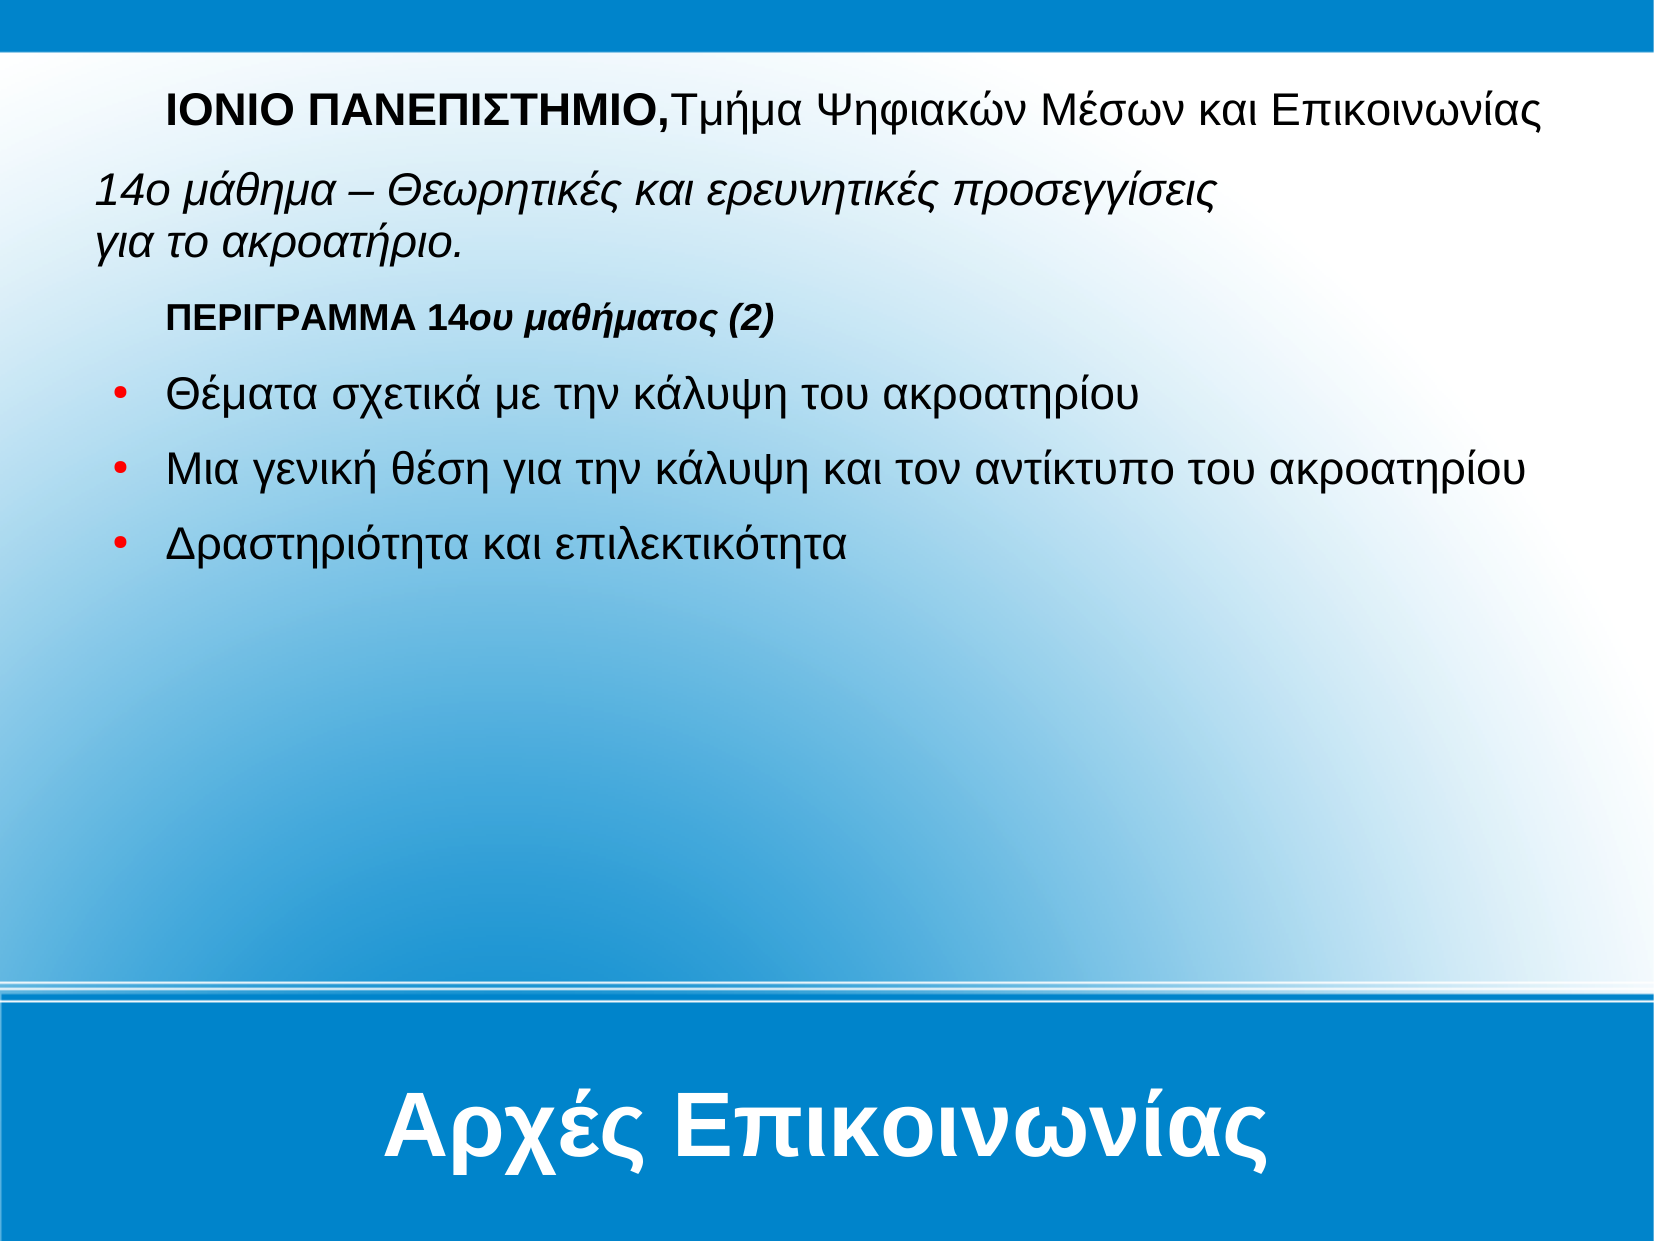

ΙΟΝΙΟ ΠΑΝΕΠΙΣΤΗΜΙΟ,Τμήμα Ψηφιακών Μέσων και Επικοινωνίας
14ο μάθημα – Θεωρητικές και ερευνητικές προσεγγίσεις
για το ακροατήριο.
ΠΕΡΙΓΡΑΜΜΑ 14ου μαθήματος (2)
Θέματα σχετικά με την κάλυψη του ακροατηρίου
Μια γενική θέση για την κάλυψη και τον αντίκτυπο του ακροατηρίου
Δραστηριότητα και επιλεκτικότητα
# Αρχές Επικοινωνίας